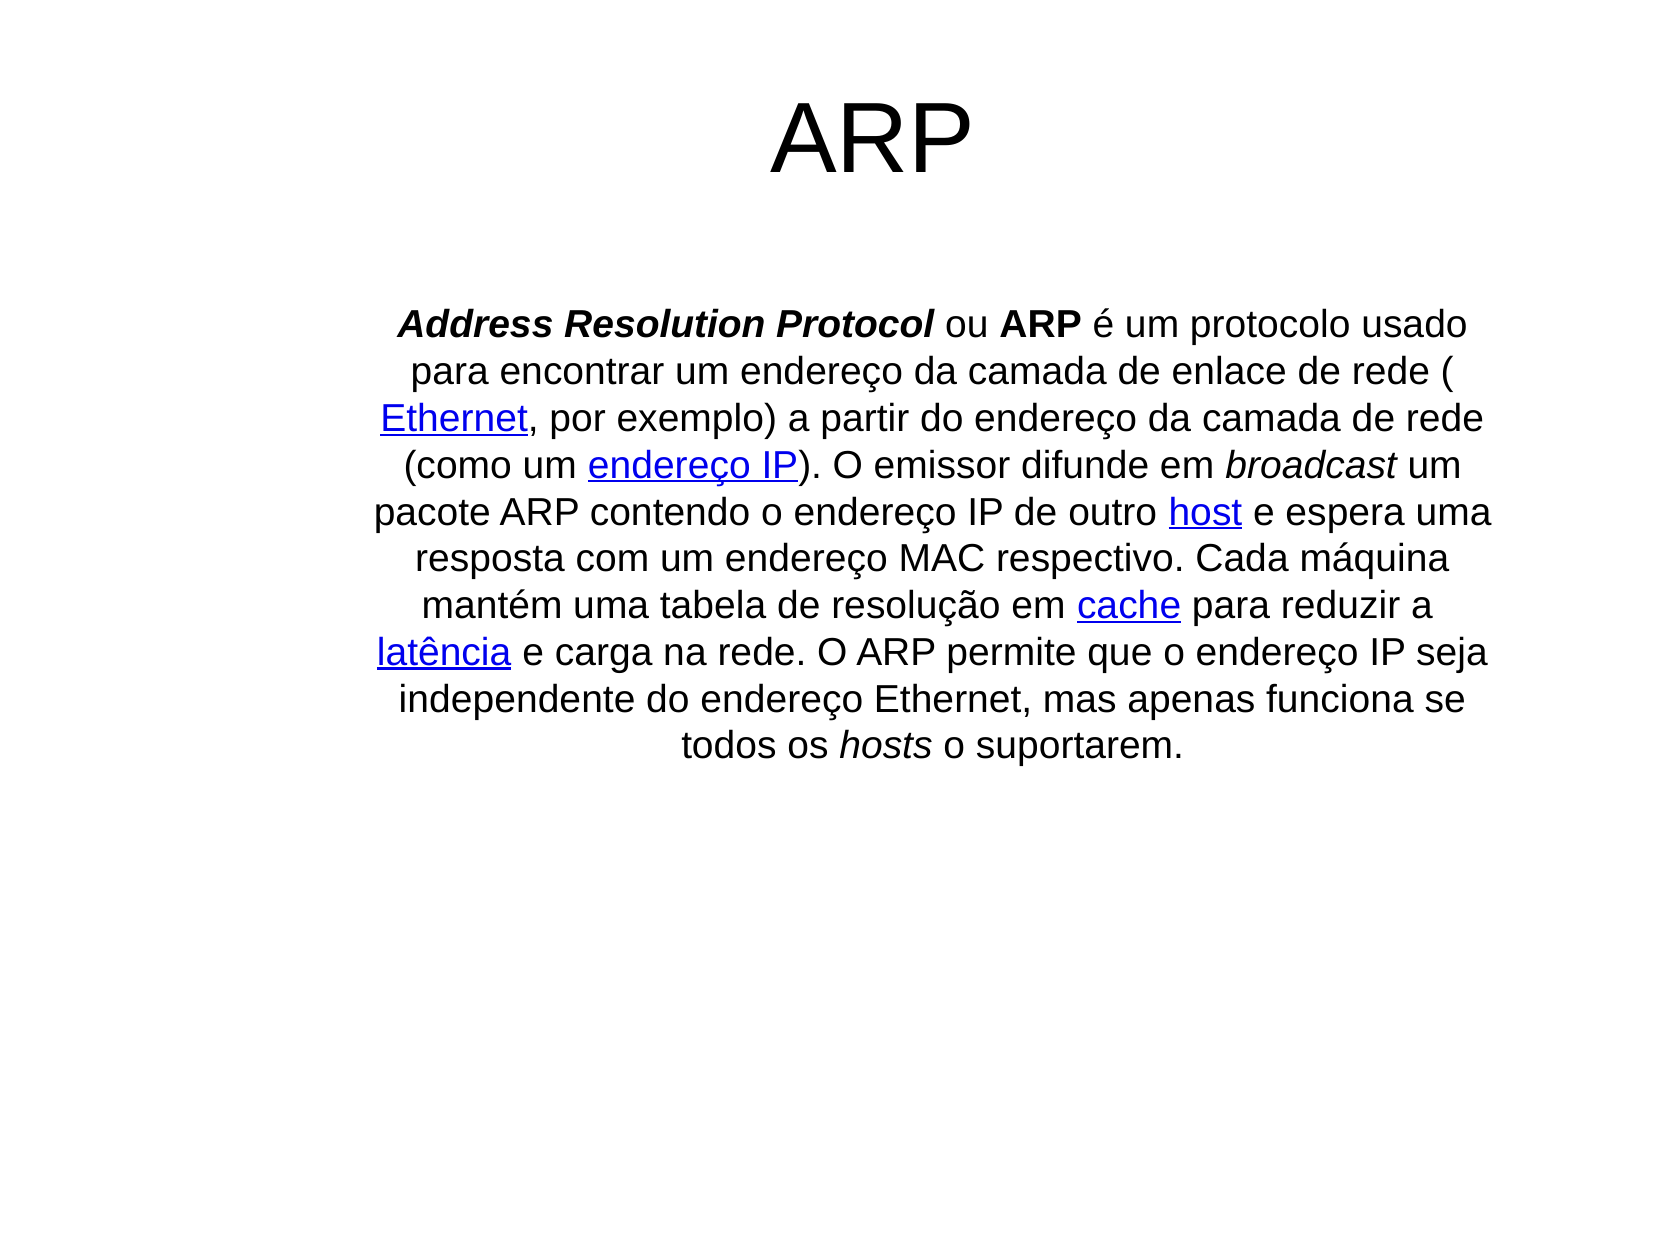

# ARP
Address Resolution Protocol ou ARP é um protocolo usado para encontrar um endereço da camada de enlace de rede (Ethernet, por exemplo) a partir do endereço da camada de rede (como um endereço IP). O emissor difunde em broadcast um pacote ARP contendo o endereço IP de outro host e espera uma resposta com um endereço MAC respectivo. Cada máquina mantém uma tabela de resolução em cache para reduzir a latência e carga na rede. O ARP permite que o endereço IP seja independente do endereço Ethernet, mas apenas funciona se todos os hosts o suportarem.